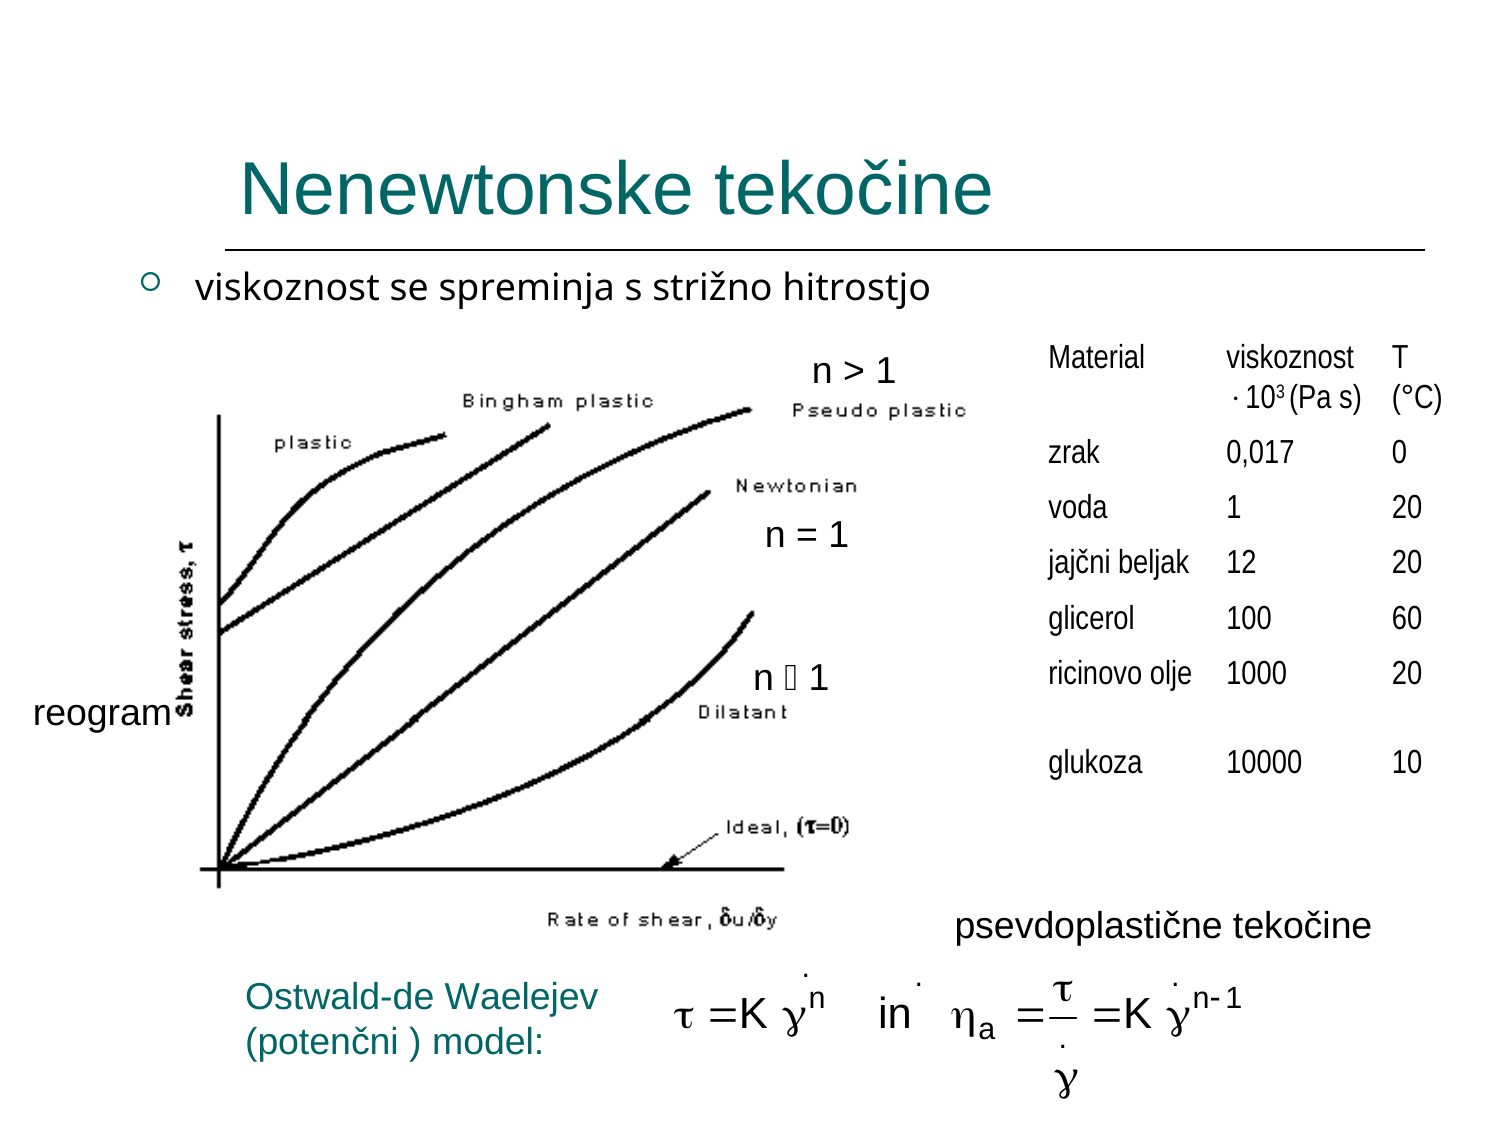

# Nenewtonske tekočine
viskoznost se spreminja s strižno hitrostjo
| Material | viskoznost 103 (Pa s) | T (°C) |
| --- | --- | --- |
| zrak | 0,017 | 0 |
| voda | 1 | 20 |
| jajčni beljak | 12 | 20 |
| glicerol | 100 | 60 |
| ricinovo olje | 1000 | 20 |
| glukoza | 10000 | 10 |
n > 1
n = 1
n  1
reogram
psevdoplastične tekočine
Ostwald-de Waelejev (potenčni ) model: